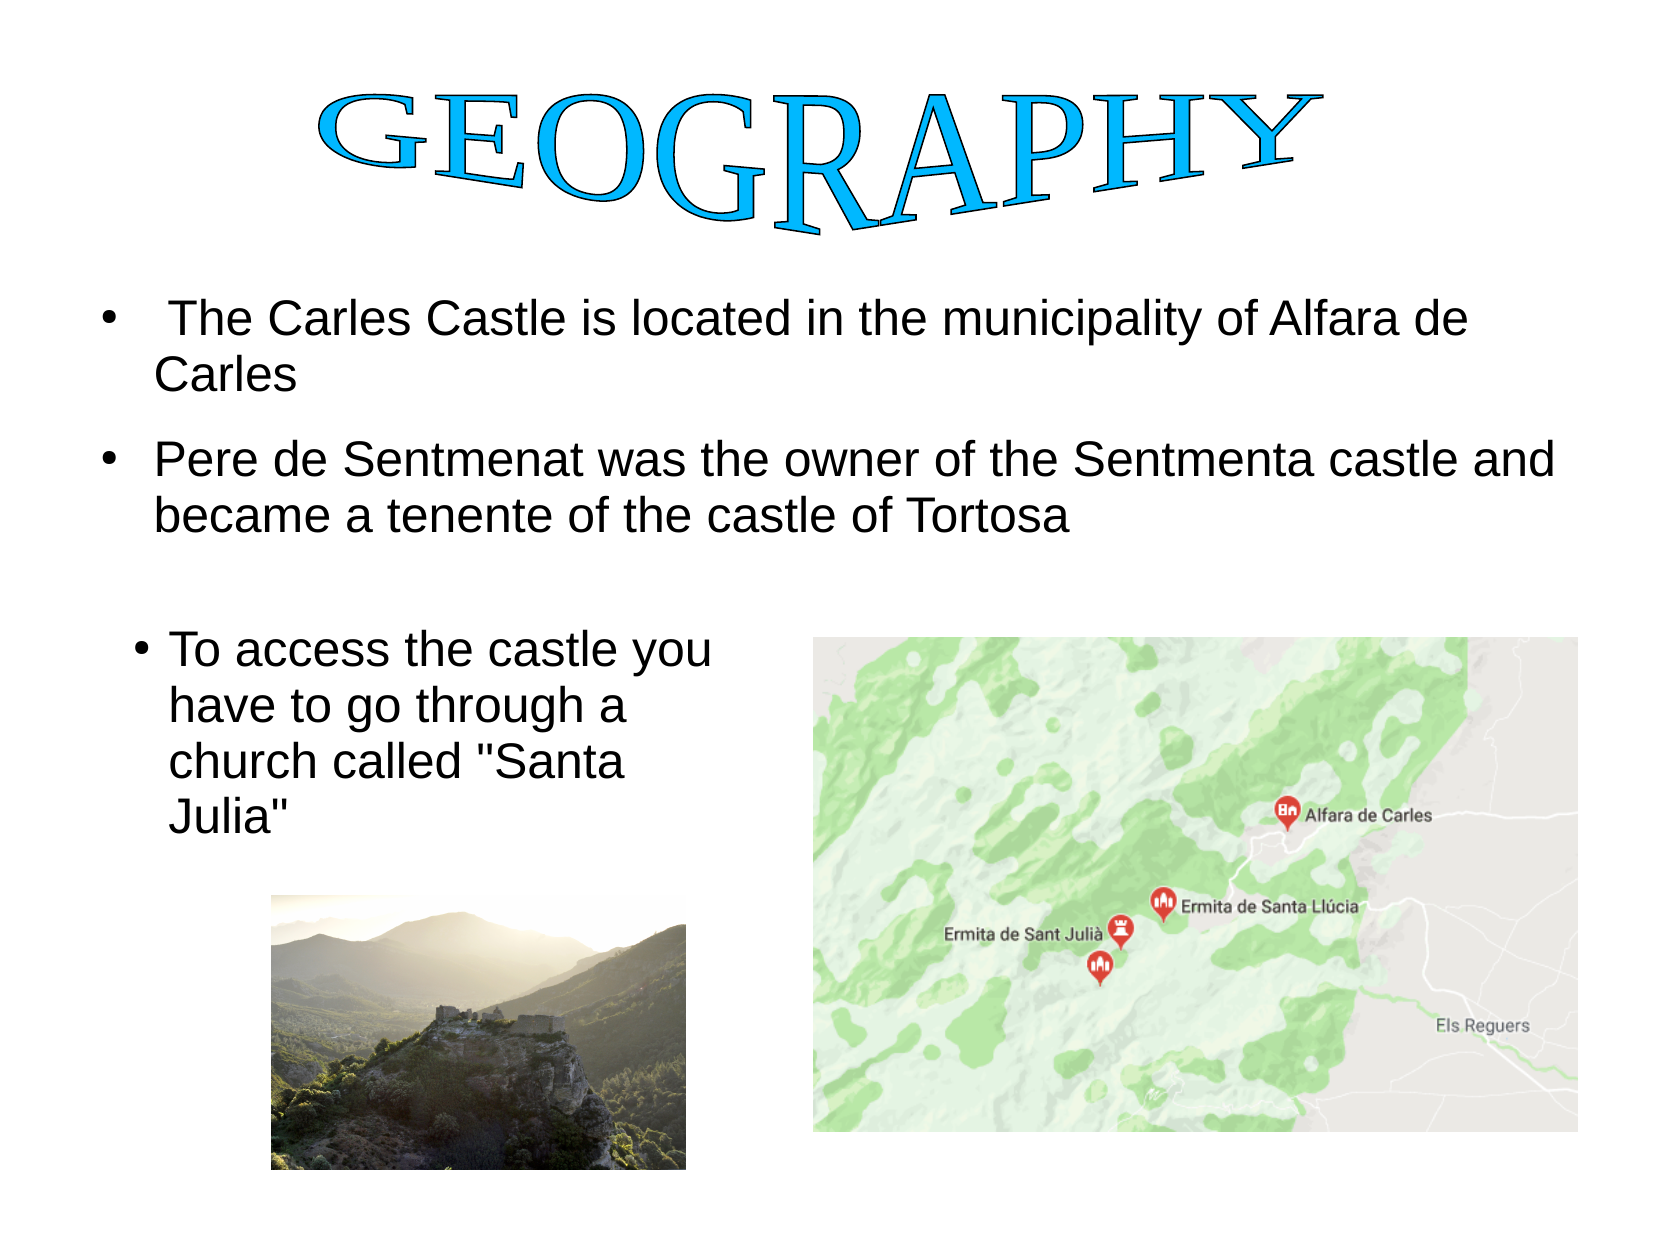

GEOGRAPHY
# The Carles Castle is located in the municipality of Alfara de Carles
Pere de Sentmenat was the owner of the Sentmenta castle and became a tenente of the castle of Tortosa
To access the castle you have to go through a church called "Santa Julia"